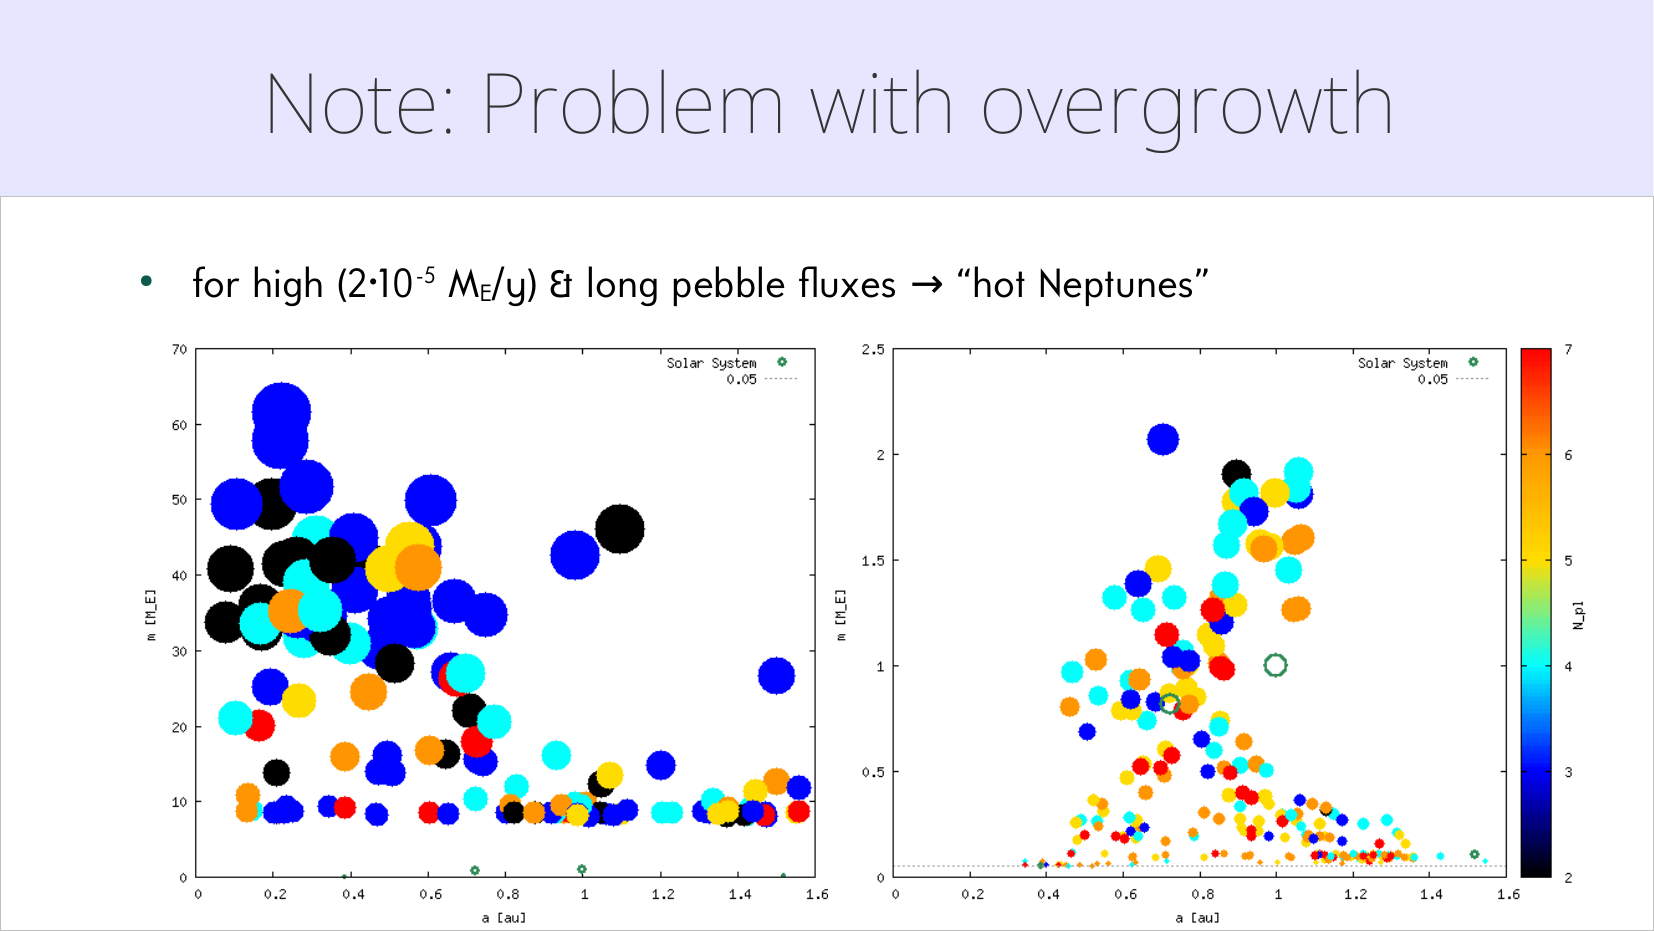

# Note: Problem with overgrowth
for high (2∙10-5 ME/y) & long pebble fluxes → “hot Neptunes”